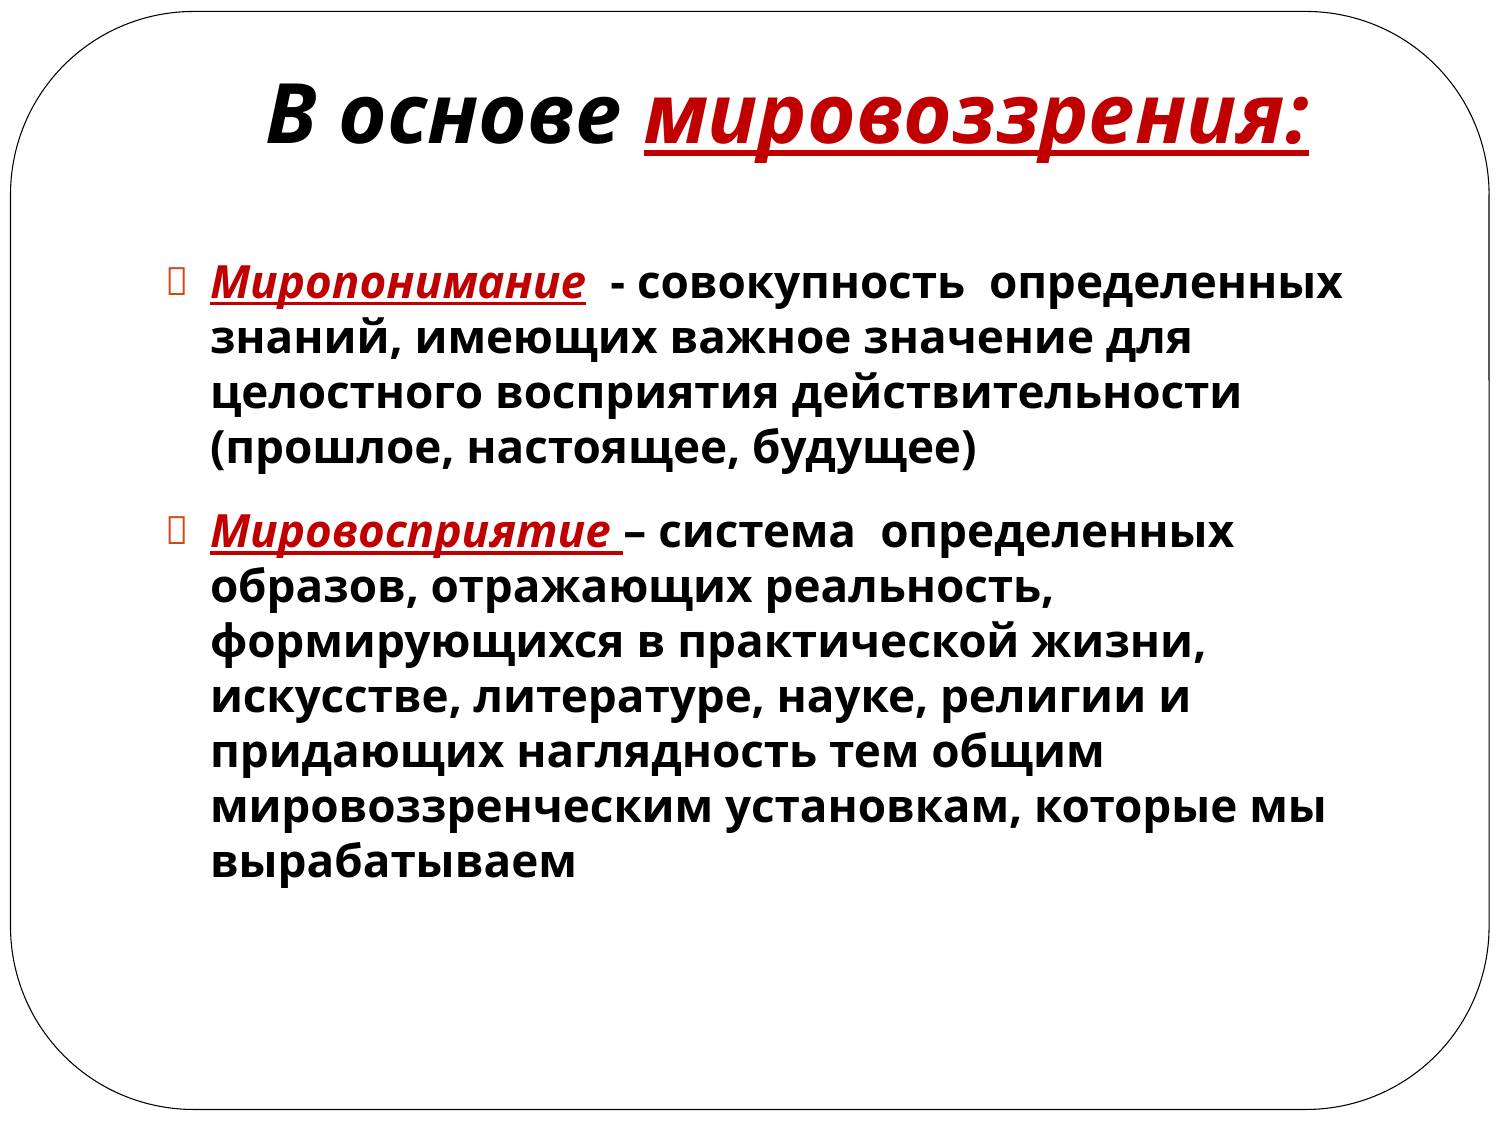

# В основе мировоззрения:
Миропонимание - совокупность определенных знаний, имеющих важное значение для целостного восприятия действительности (прошлое, настоящее, будущее)
Мировосприятие – система определенных образов, отражающих реальность, формирующихся в практической жизни, искусстве, литературе, науке, религии и придающих наглядность тем общим мировоззренческим установкам, которые мы вырабатываем